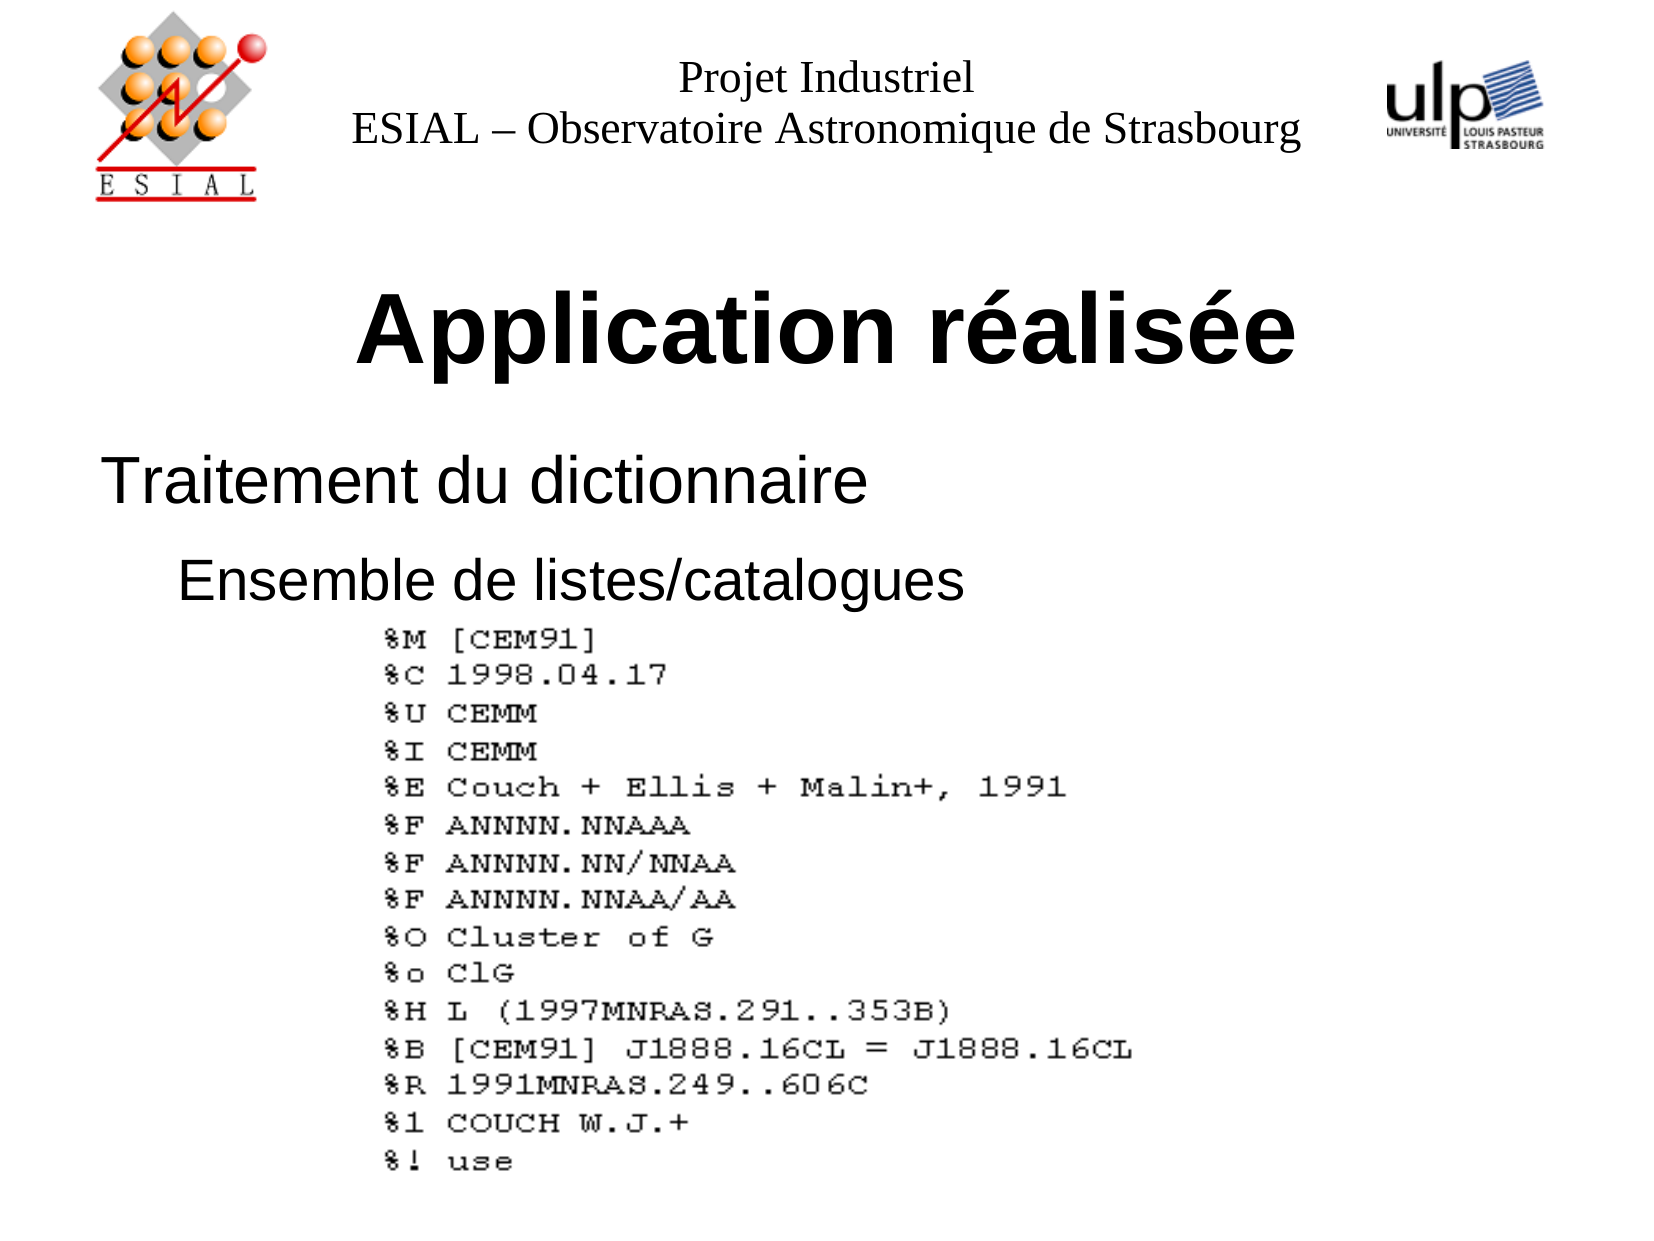

# Projet Industriel ESIAL – Observatoire Astronomique de Strasbourg
Application réalisée
Traitement du dictionnaire
Ensemble de listes/catalogues